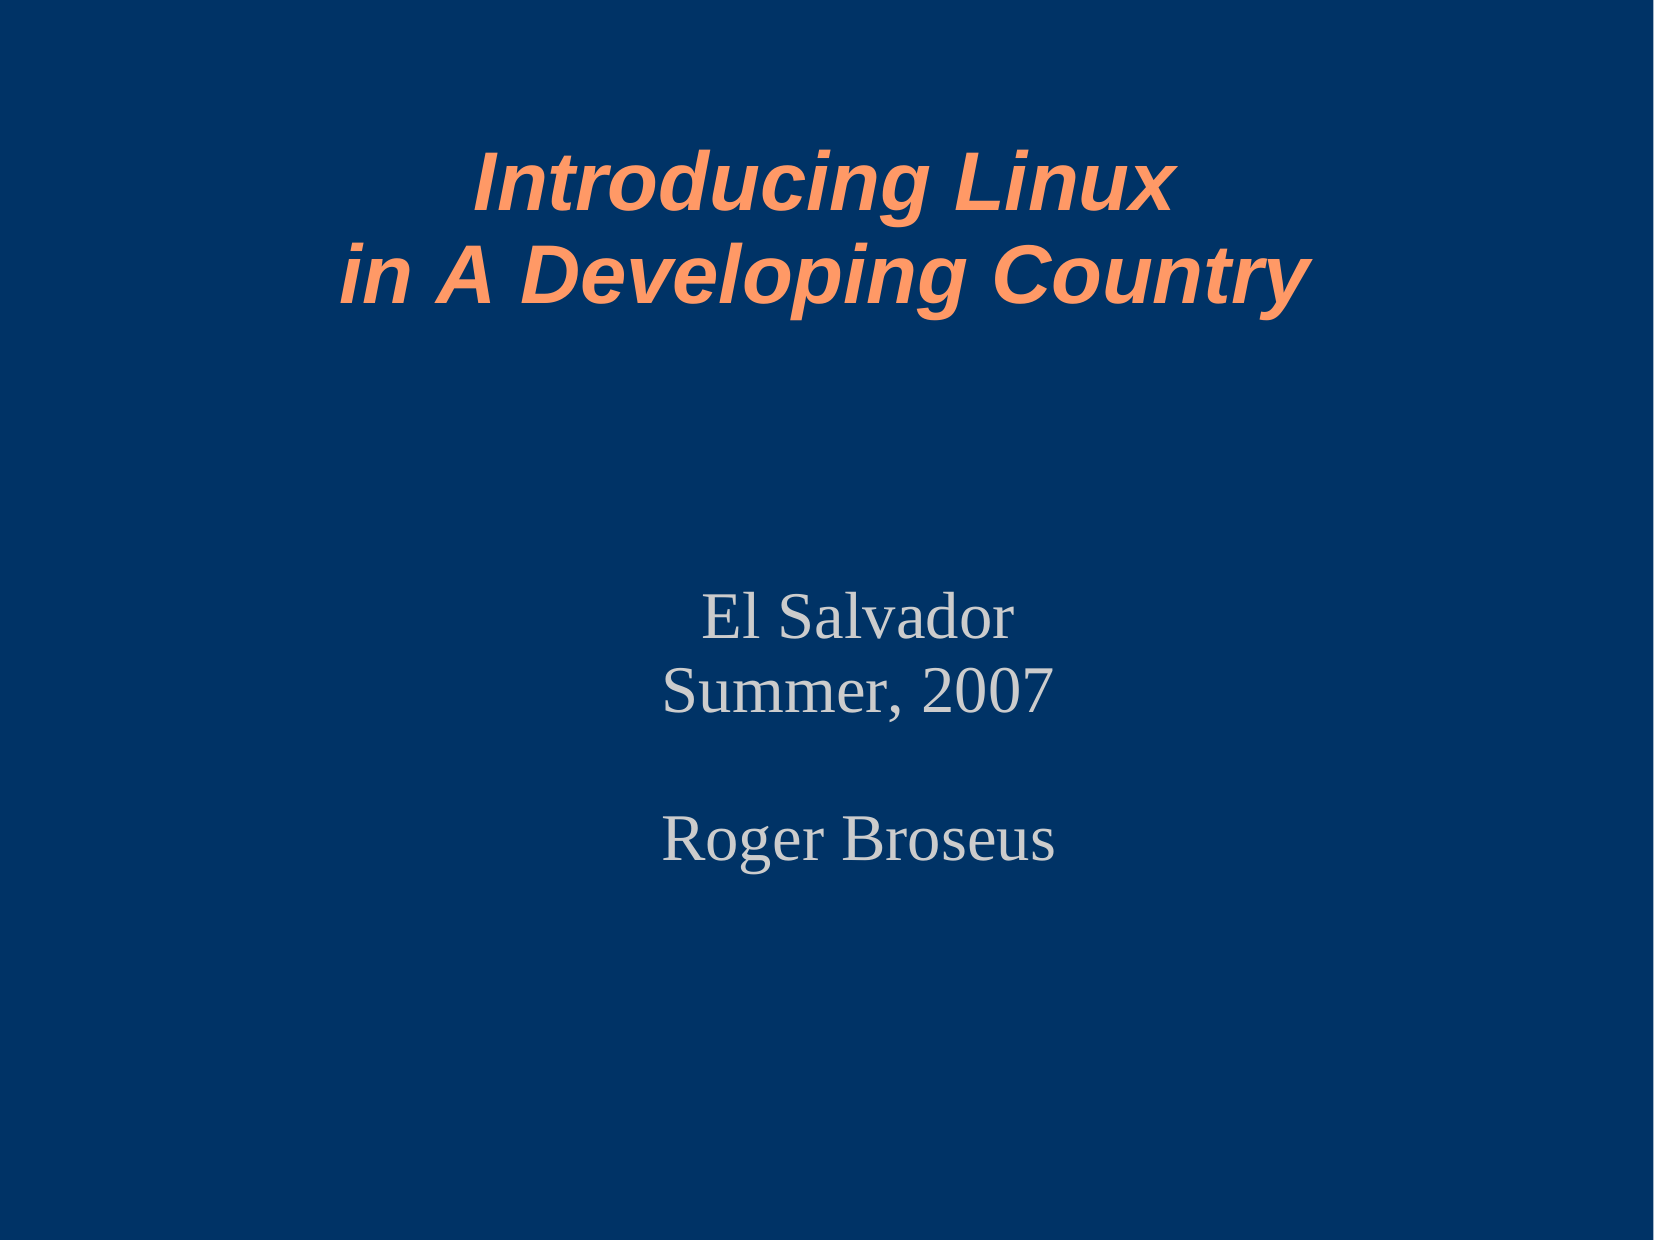

# Introducing Linux in A Developing Country
El Salvador
Summer, 2007
Roger Broseus